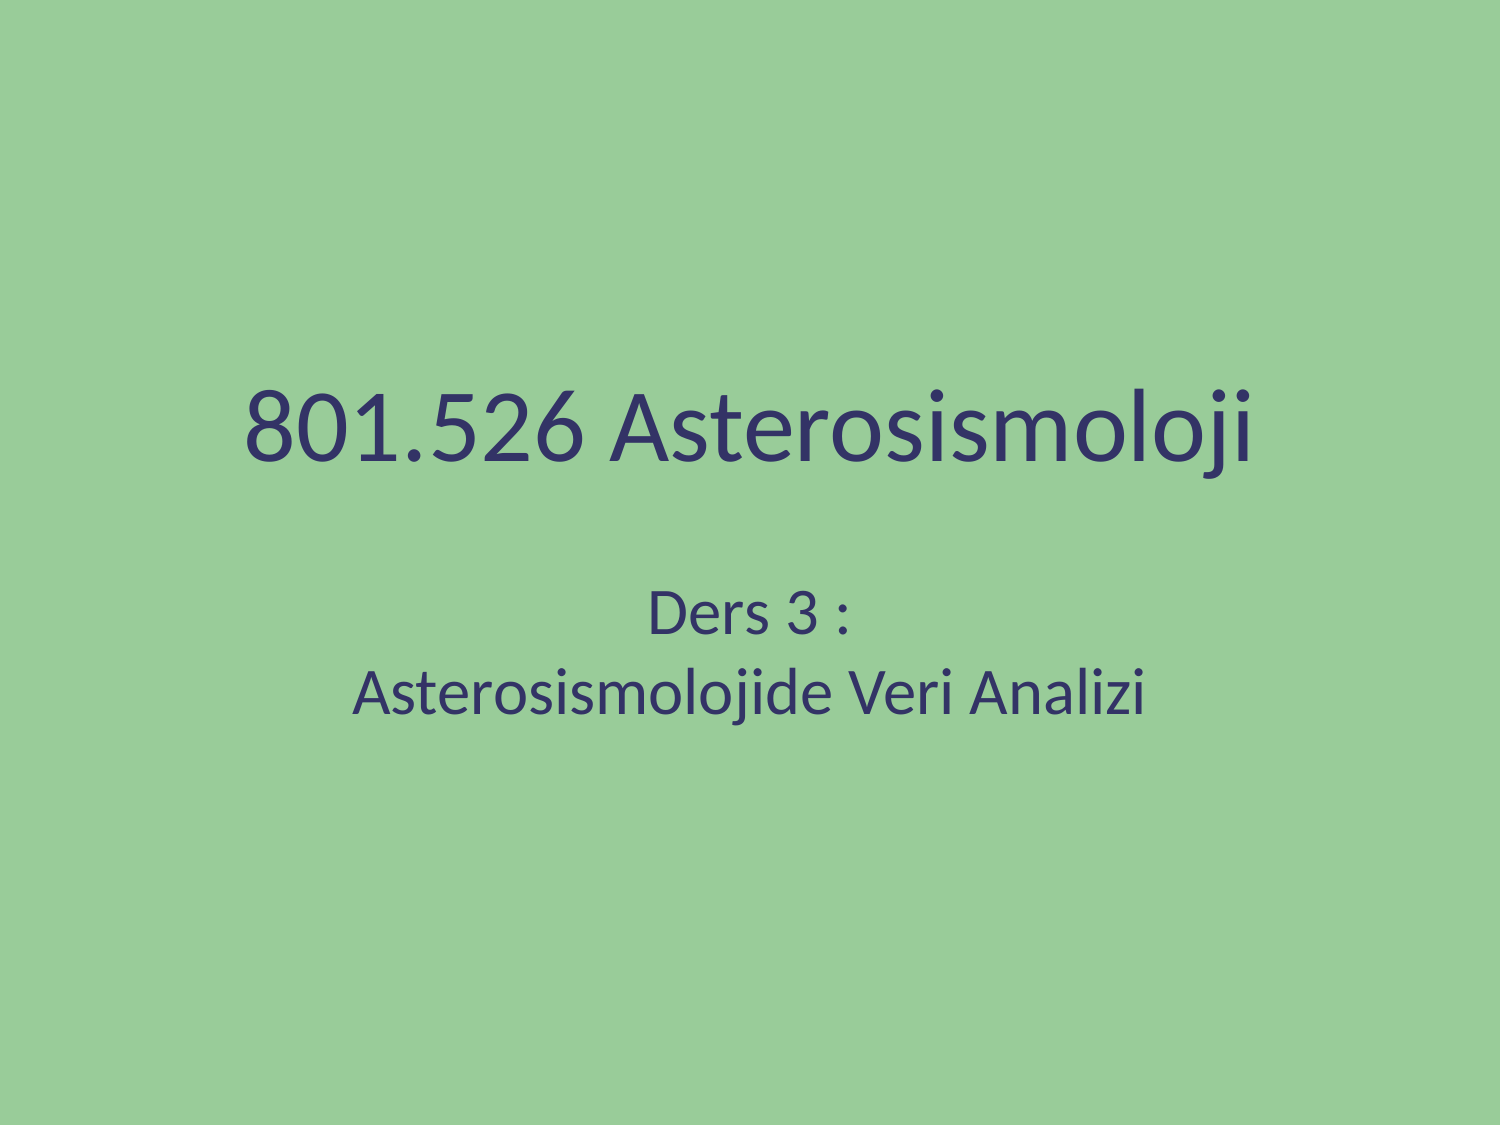

# 801.526 Asterosismoloji
Ders 3 :
Asterosismolojide Veri Analizi